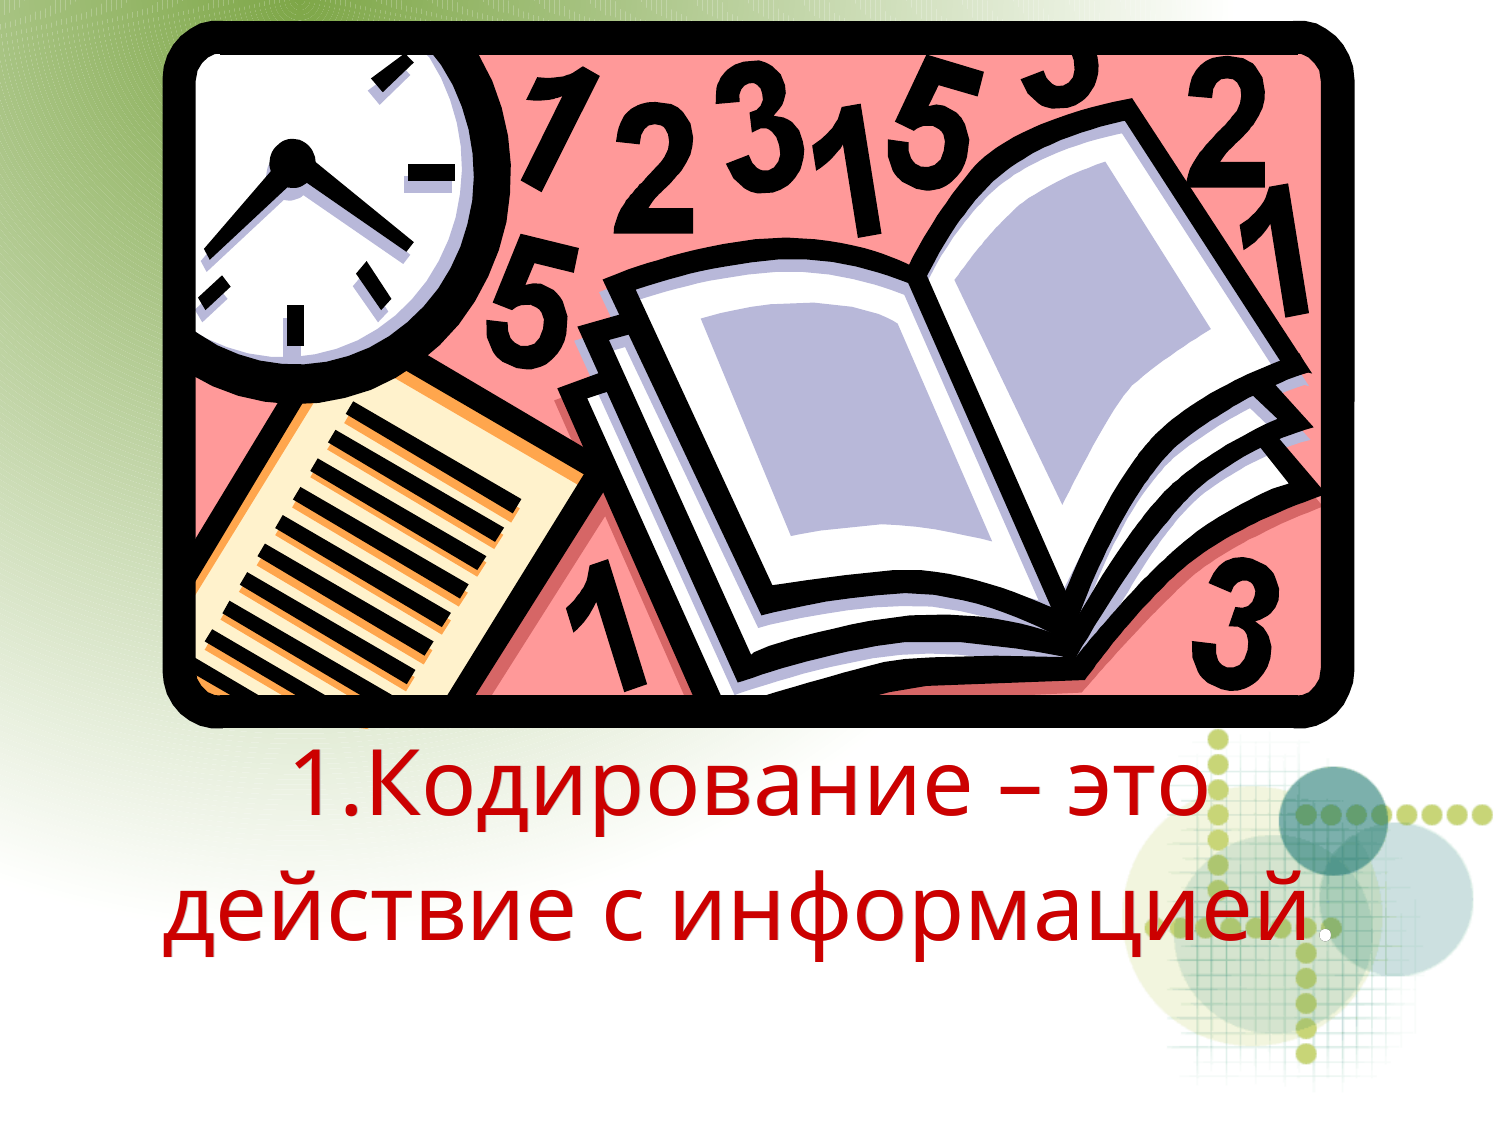

# 1.Кодирование – это действие с информацией.